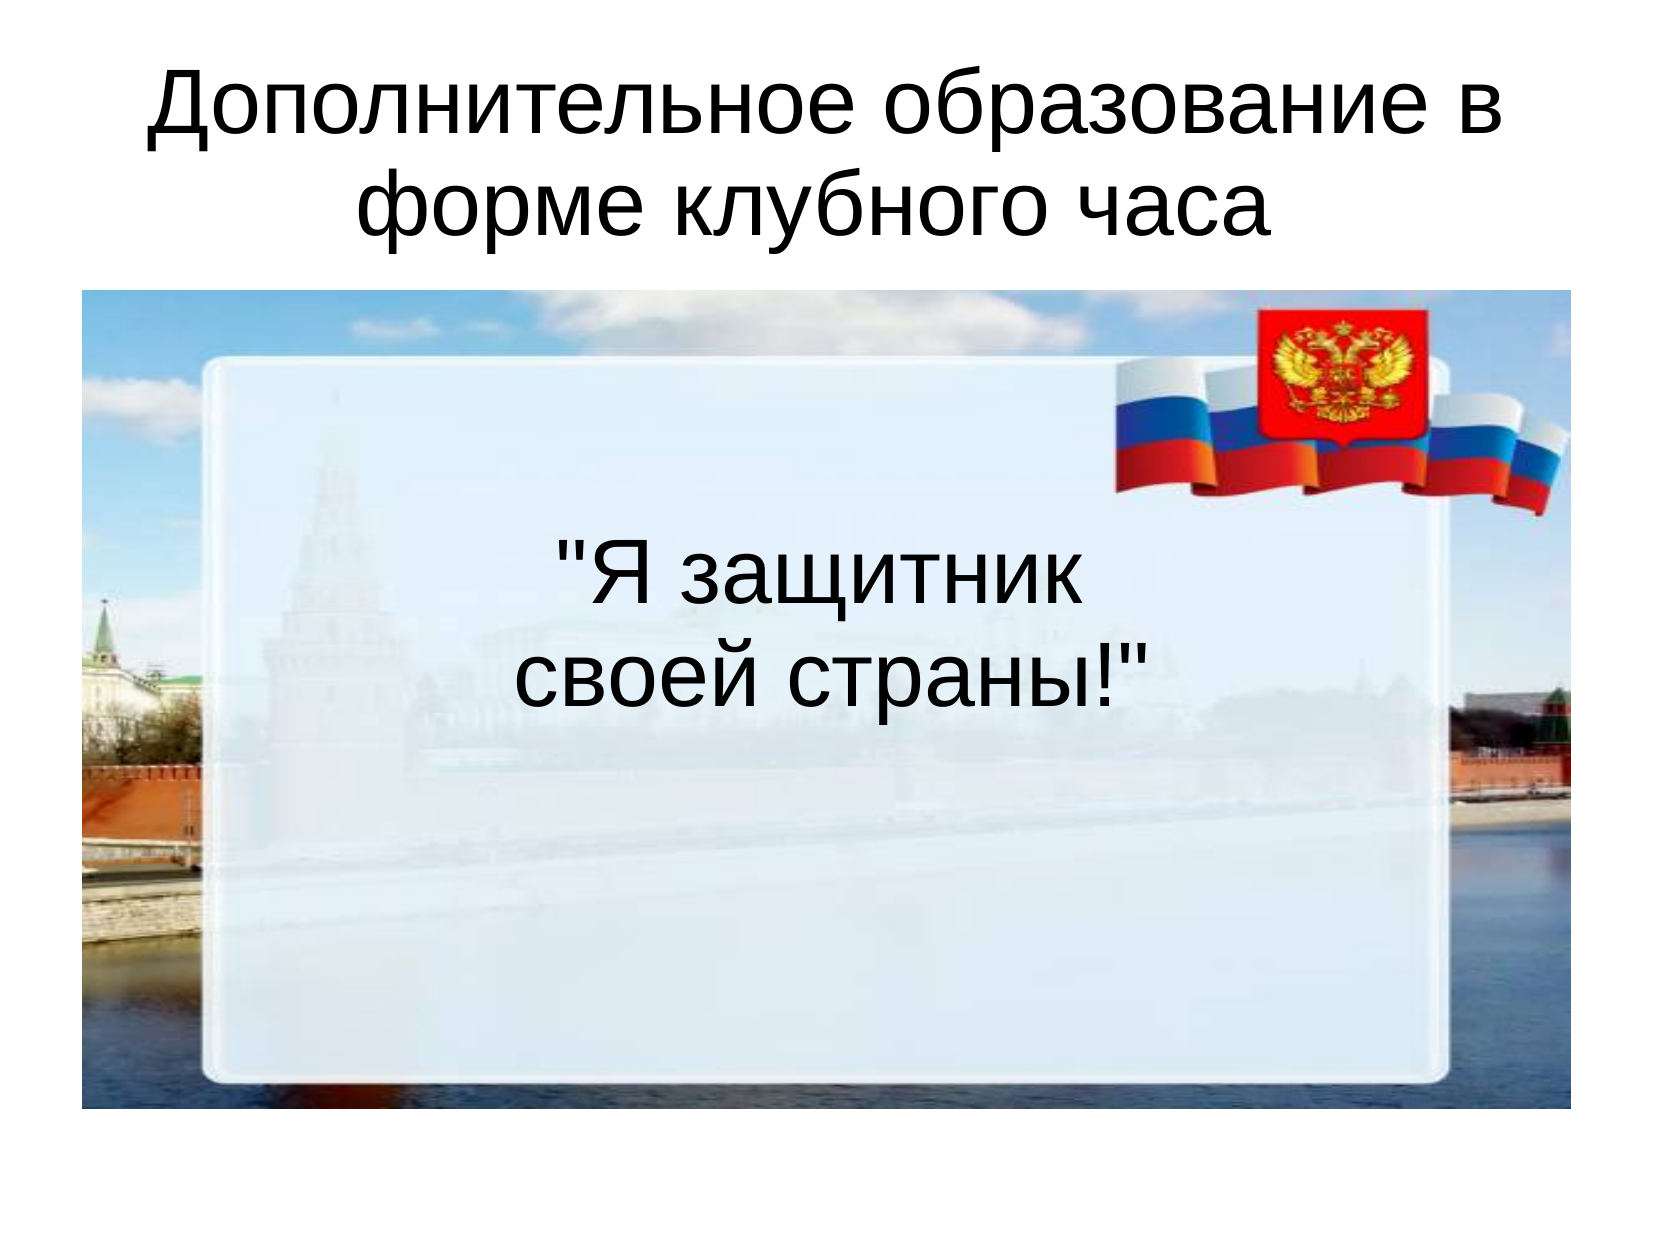

# Дополнительное образование в форме клубного часа
"Я защитник
своей страны!"